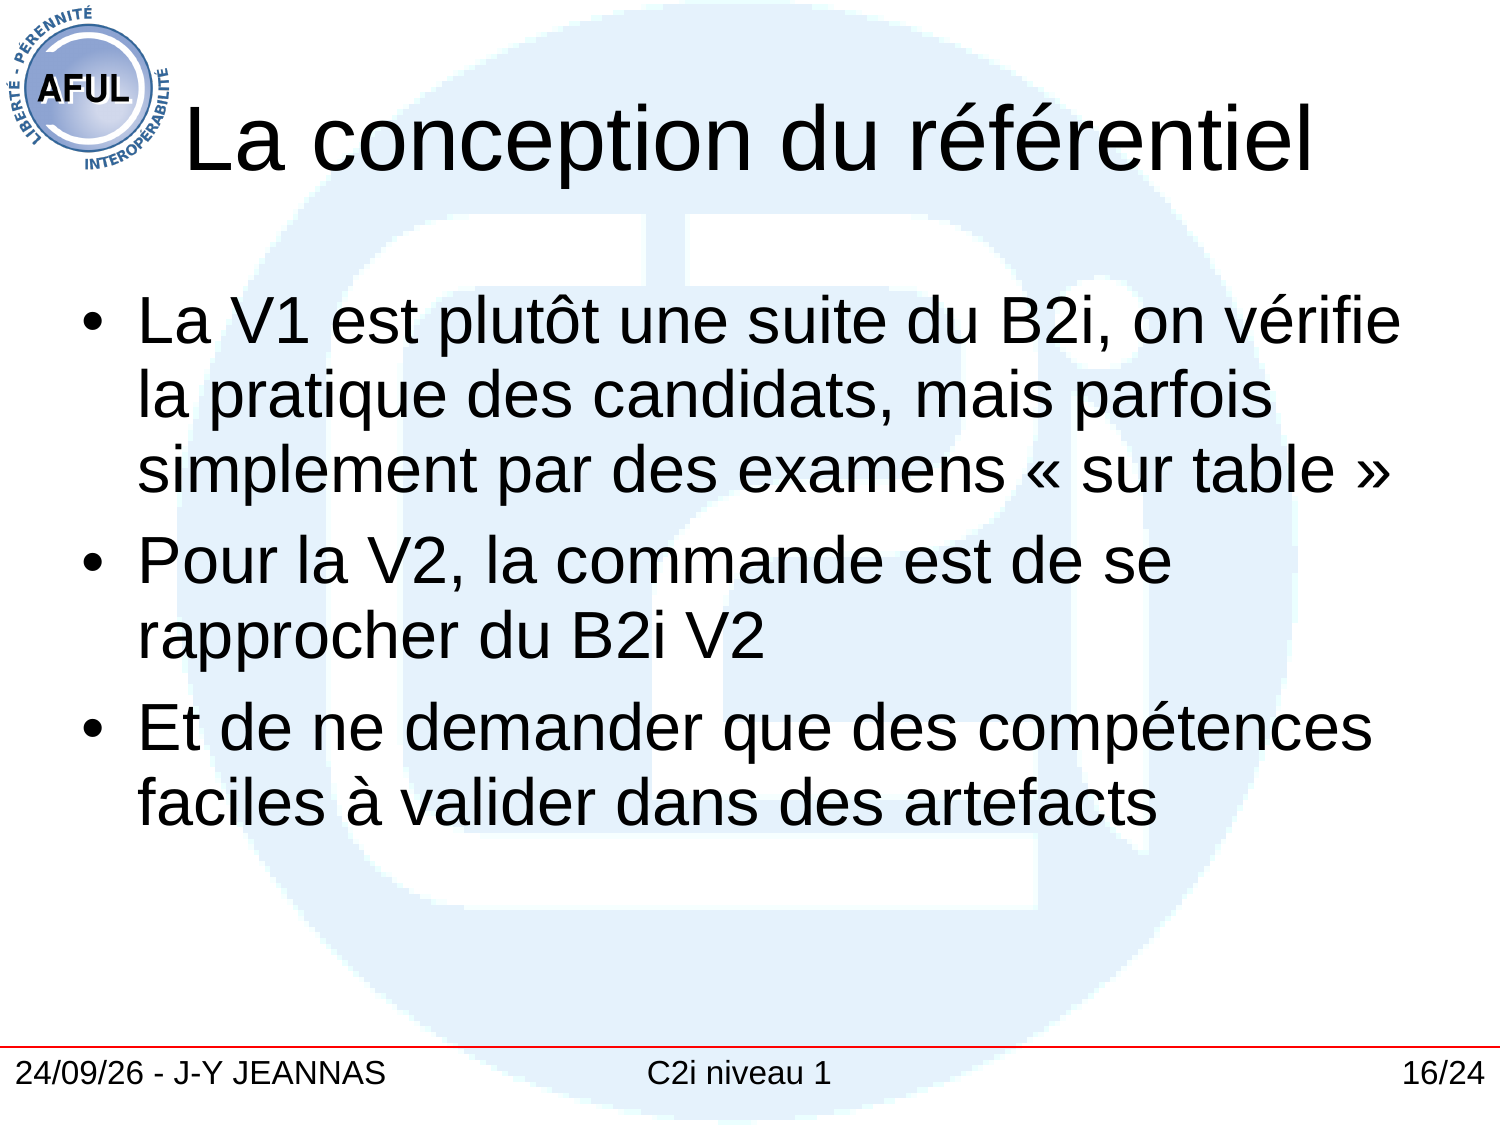

# La conception du référentiel
La V1 est plutôt une suite du B2i, on vérifie la pratique des candidats, mais parfois simplement par des examens « sur table »
Pour la V2, la commande est de se rapprocher du B2i V2
Et de ne demander que des compétences faciles à valider dans des artefacts
16